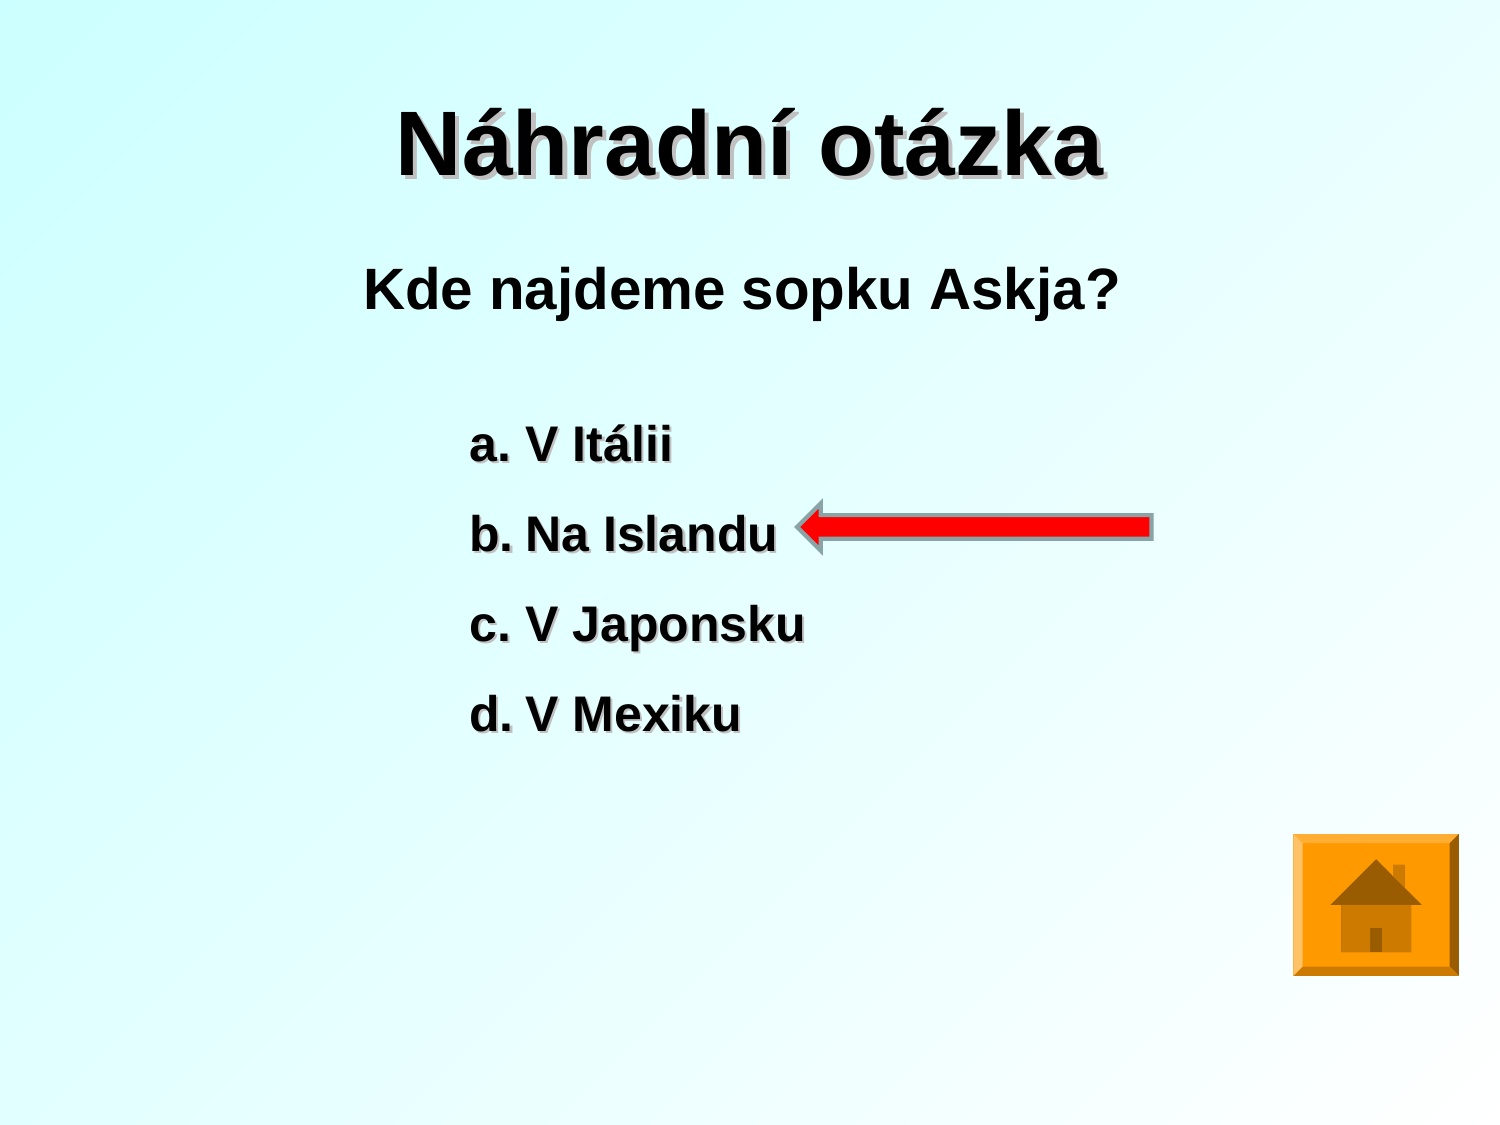

# Náhradní otázka
Kde najdeme sopku Askja?
V Itálii
Na Islandu
V Japonsku
V Mexiku